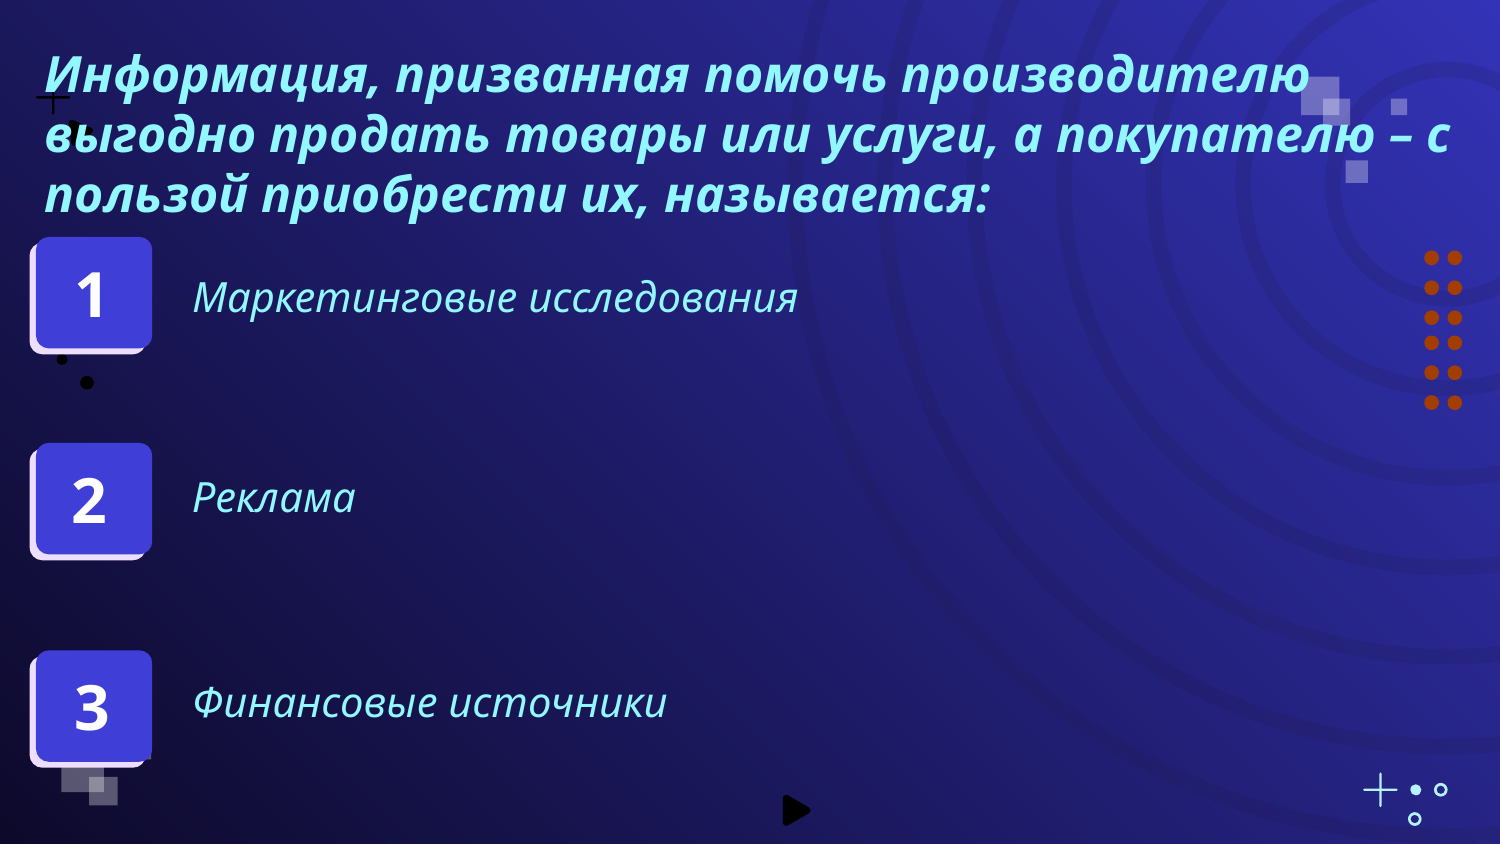

Информация, призванная помочь производителю выгодно продать товары или услуги, а покупателю – с пользой приобрести их, называется:
Маркетинговые исследования
1
2
Реклама
# Финансовые источники
3